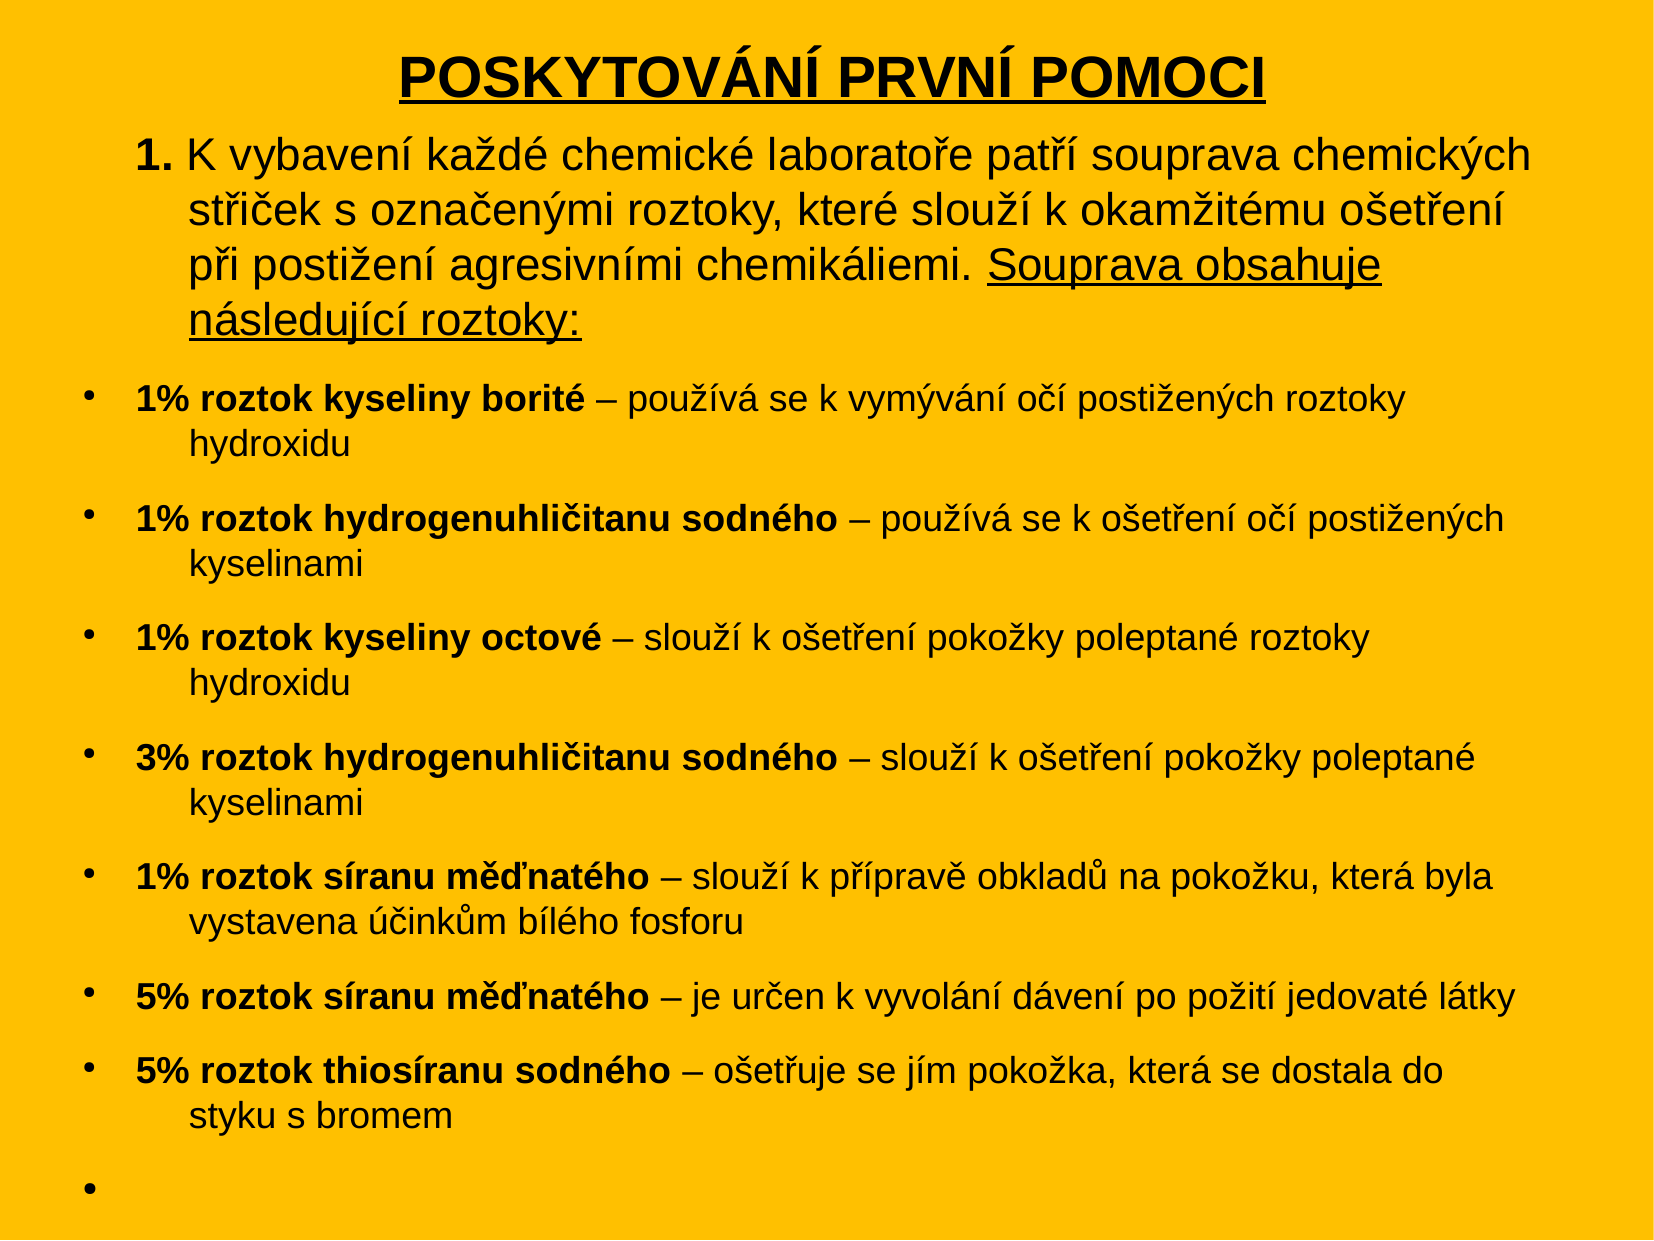

# POSKYTOVÁNÍ PRVNÍ POMOCI
1. K vybavení každé chemické laboratoře patří souprava chemických střiček s označenými roztoky, které slouží k okamžitému ošetření při postižení agresivními chemikáliemi. Souprava obsahuje následující roztoky:
1% roztok kyseliny borité – používá se k vymývání očí postižených roztoky hydroxidu
1% roztok hydrogenuhličitanu sodného – používá se k ošetření očí postižených kyselinami
1% roztok kyseliny octové – slouží k ošetření pokožky poleptané roztoky hydroxidu
3% roztok hydrogenuhličitanu sodného – slouží k ošetření pokožky poleptané kyselinami
1% roztok síranu měďnatého – slouží k přípravě obkladů na pokožku, která byla vystavena účinkům bílého fosforu
5% roztok síranu měďnatého – je určen k vyvolání dávení po požití jedovaté látky
5% roztok thiosíranu sodného – ošetřuje se jím pokožka, která se dostala do styku s bromem